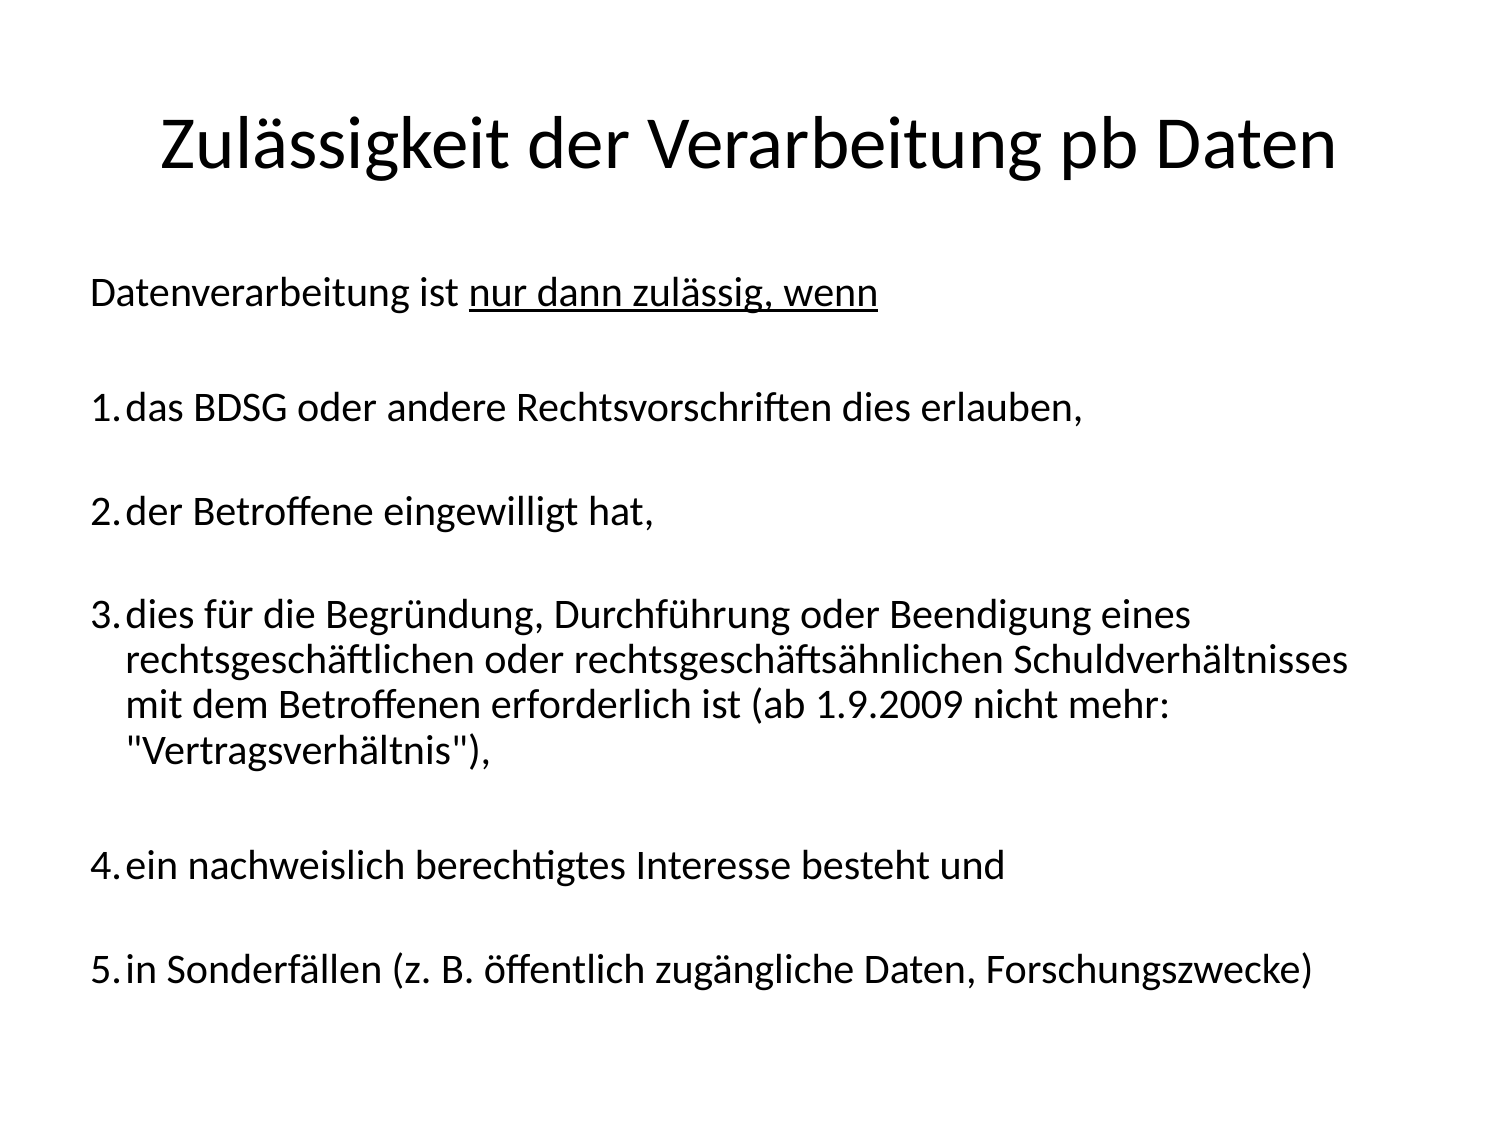

# Zulässigkeit der Verarbeitung pb Daten
Datenverarbeitung ist nur dann zulässig, wenn
das BDSG oder andere Rechtsvorschriften dies erlauben,
der Betroffene eingewilligt hat,
dies für die Begründung, Durchführung oder Beendigung eines rechtsgeschäftlichen oder rechtsgeschäftsähnlichen Schuldverhältnisses mit dem Betroffenen erforderlich ist (ab 1.9.2009 nicht mehr: "Vertragsverhältnis"),
ein nachweislich berechtigtes Interesse besteht und
in Sonderfällen (z. B. öffentlich zugängliche Daten, Forschungszwecke)